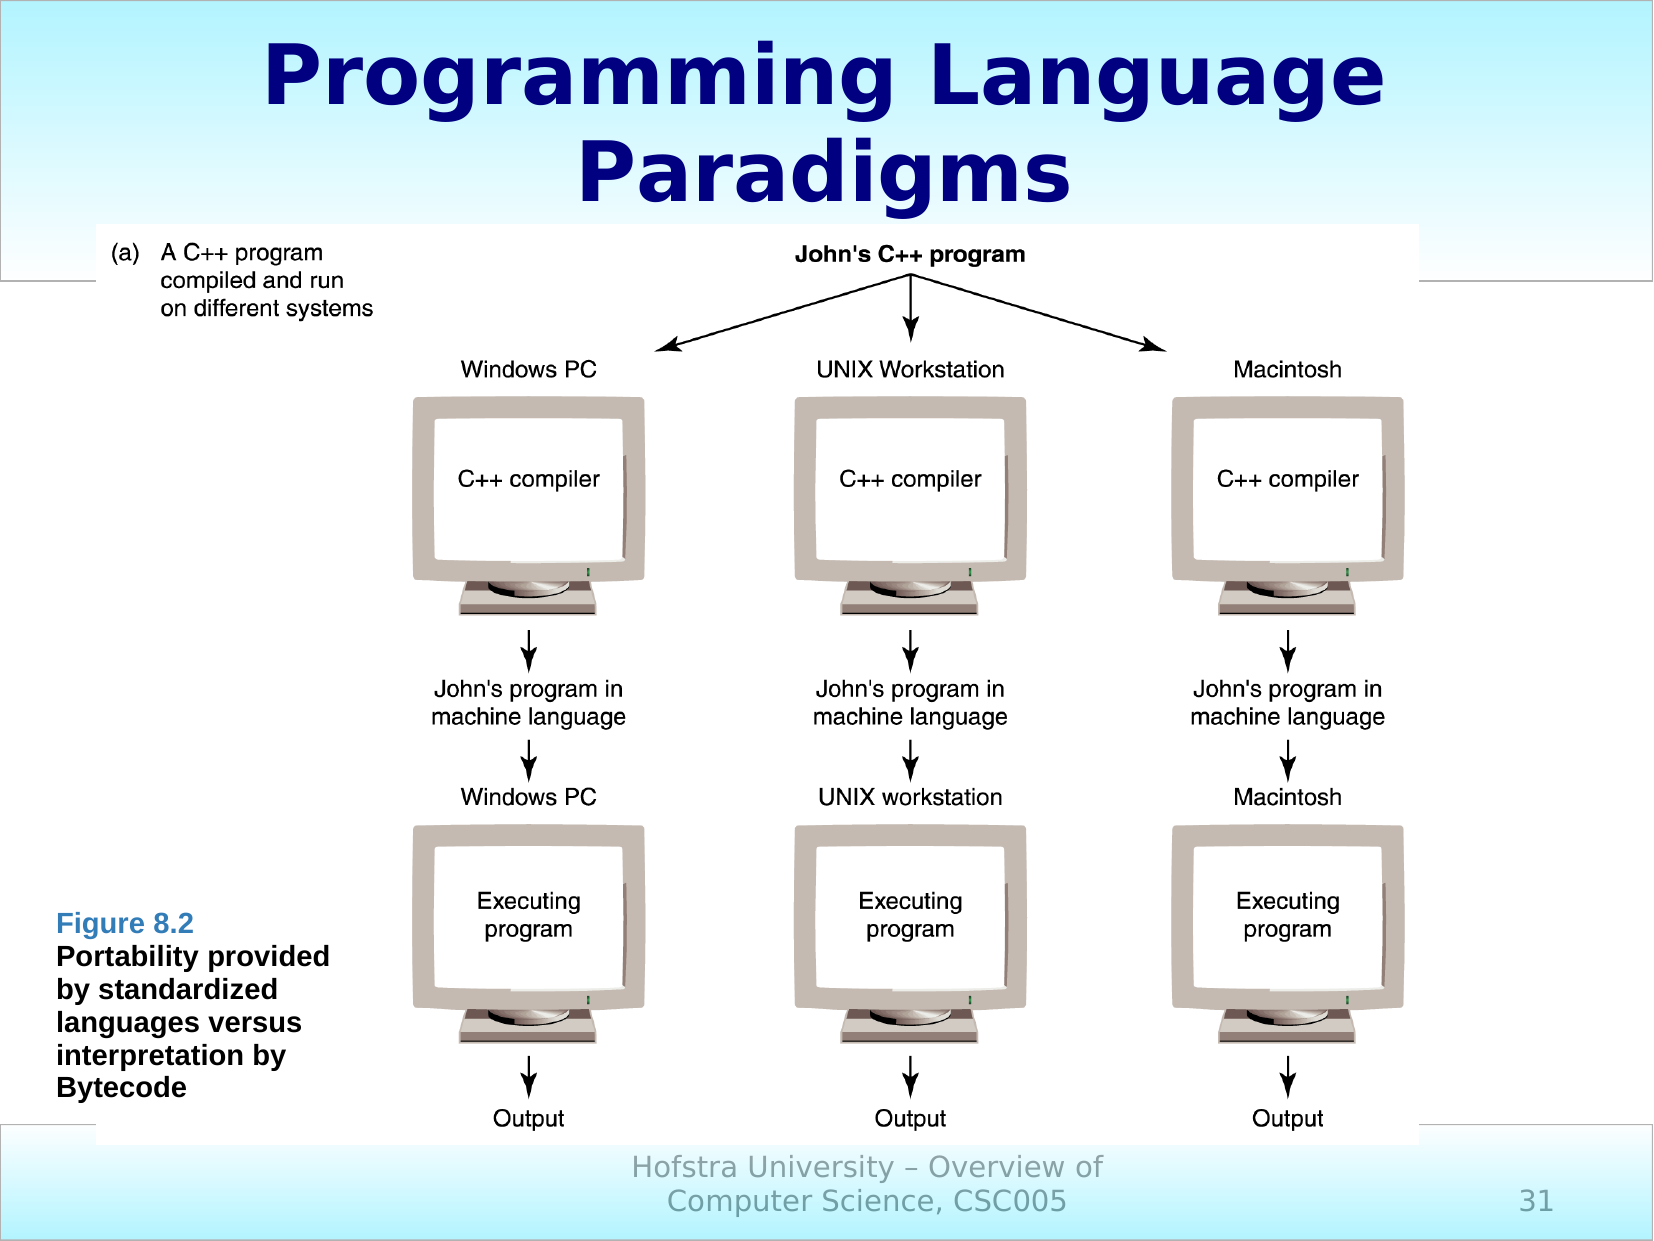

# Programming Language Paradigms
Figure 8.2
Portability provided by standardized languages versus interpretation by Bytecode
31